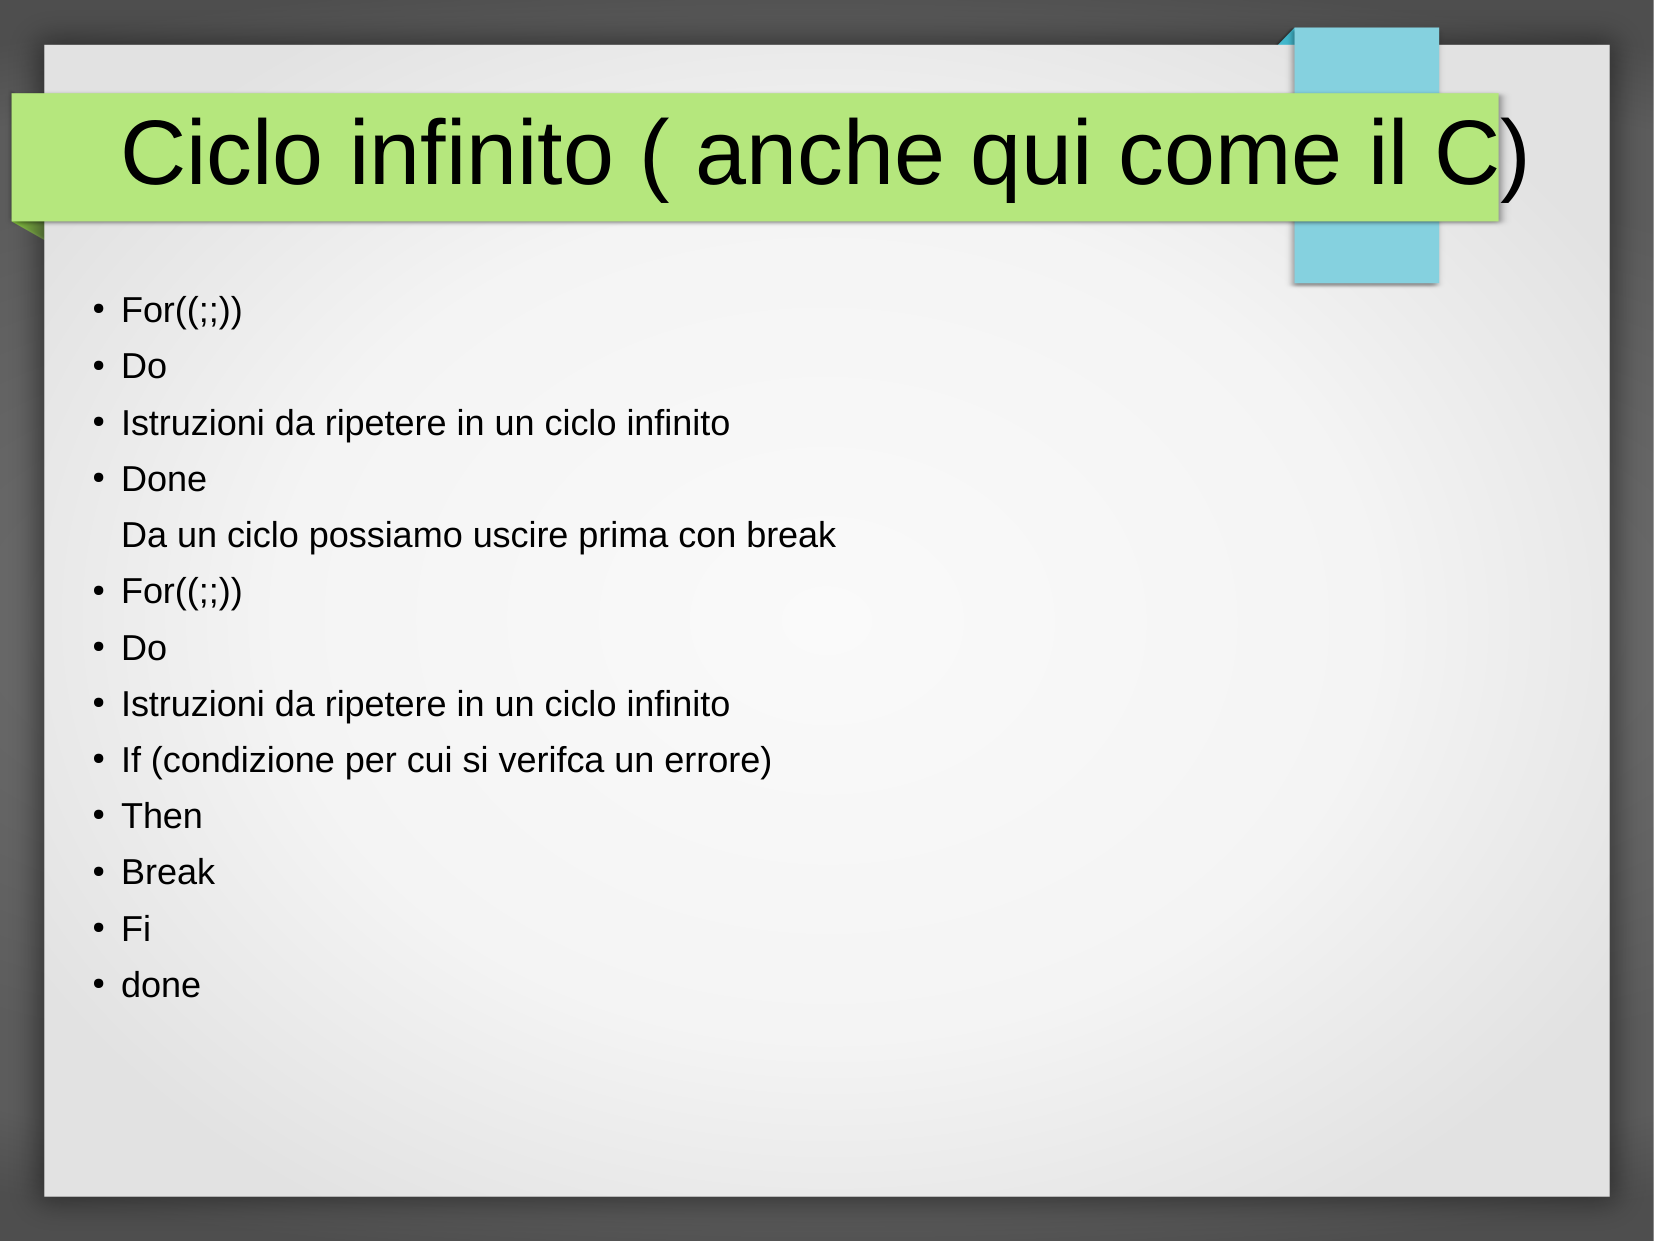

# Ciclo infinito ( anche qui come il C)
For((;;))
Do
Istruzioni da ripetere in un ciclo infinito
Done
Da un ciclo possiamo uscire prima con break
For((;;))
Do
Istruzioni da ripetere in un ciclo infinito
If (condizione per cui si verifca un errore)
Then
Break
Fi
done